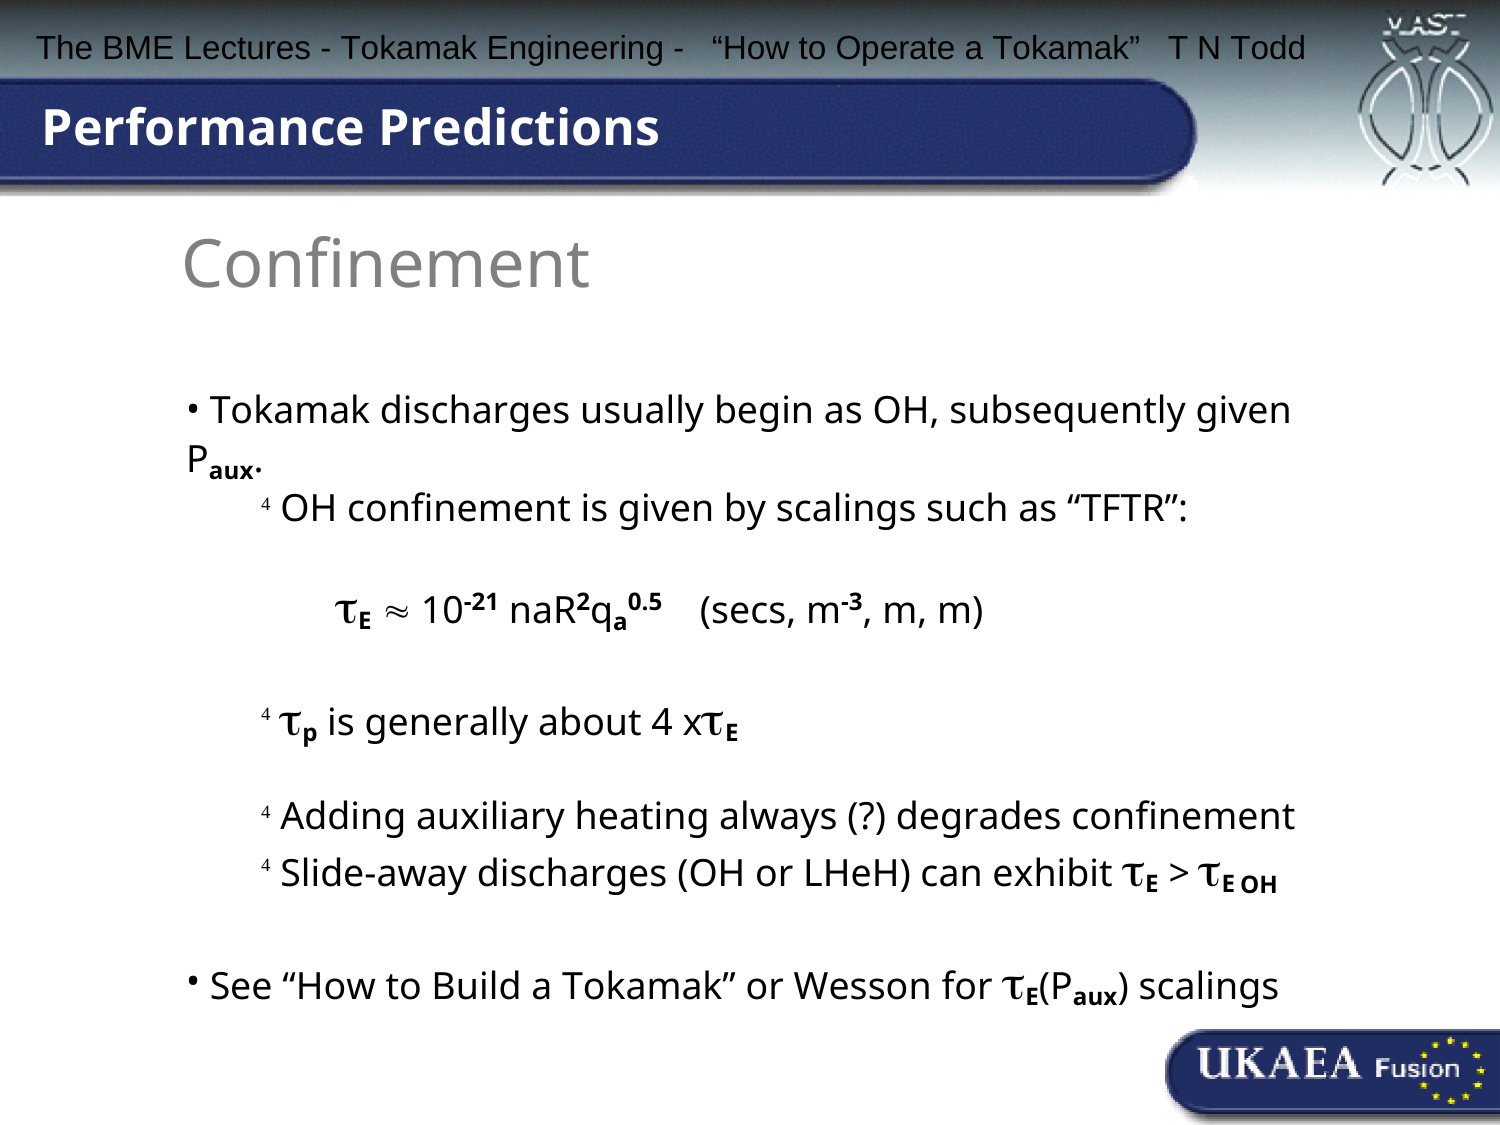

Performance Predictions
The BME Lectures - Tokamak Engineering - “How to Operate a Tokamak” T N Todd
Confinement
 Tokamak discharges usually begin as OH, subsequently given Paux.
 OH confinement is given by scalings such as “TFTR”:									E  10-21 naR2qa0.5 (secs, m-3, m, m)
 p is generally about 4 xE
 Adding auxiliary heating always (?) degrades confinement
 Slide-away discharges (OH or LHeH) can exhibit E > E OH
 See “How to Build a Tokamak” or Wesson for E(Paux) scalings